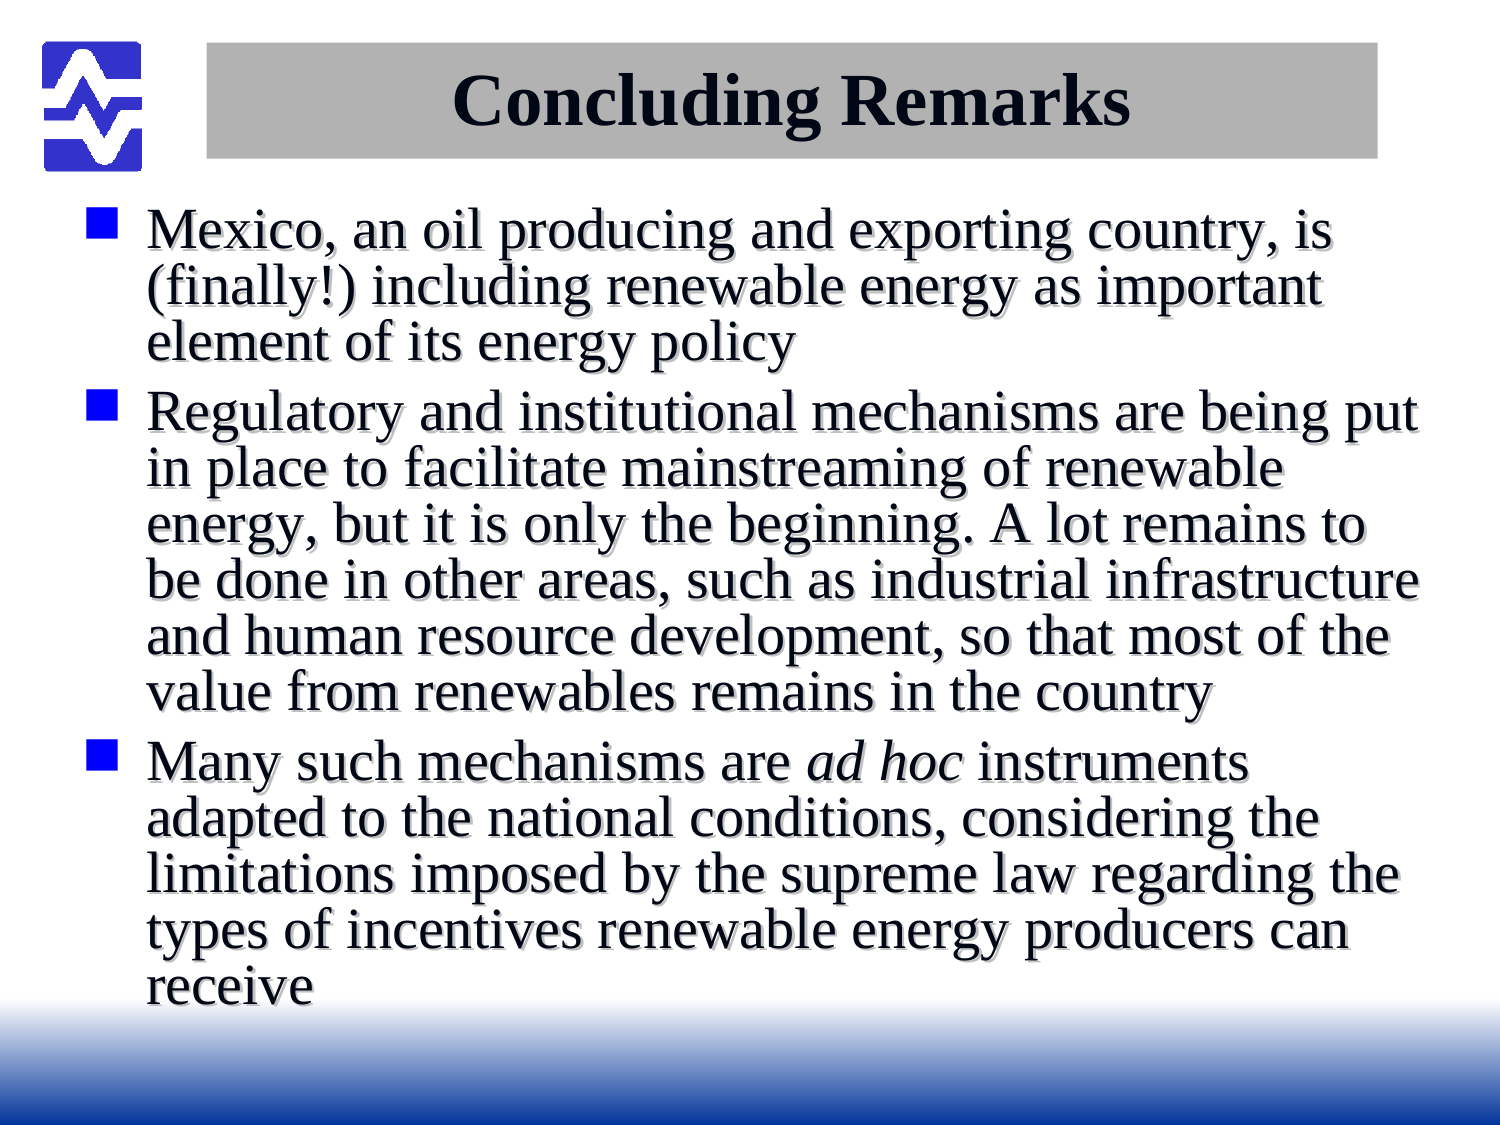

# Concluding Remarks
Mexico, an oil producing and exporting country, is (finally!) including renewable energy as important element of its energy policy
Regulatory and institutional mechanisms are being put in place to facilitate mainstreaming of renewable energy, but it is only the beginning. A lot remains to be done in other areas, such as industrial infrastructure and human resource development, so that most of the value from renewables remains in the country
Many such mechanisms are ad hoc instruments adapted to the national conditions, considering the limitations imposed by the supreme law regarding the types of incentives renewable energy producers can receive